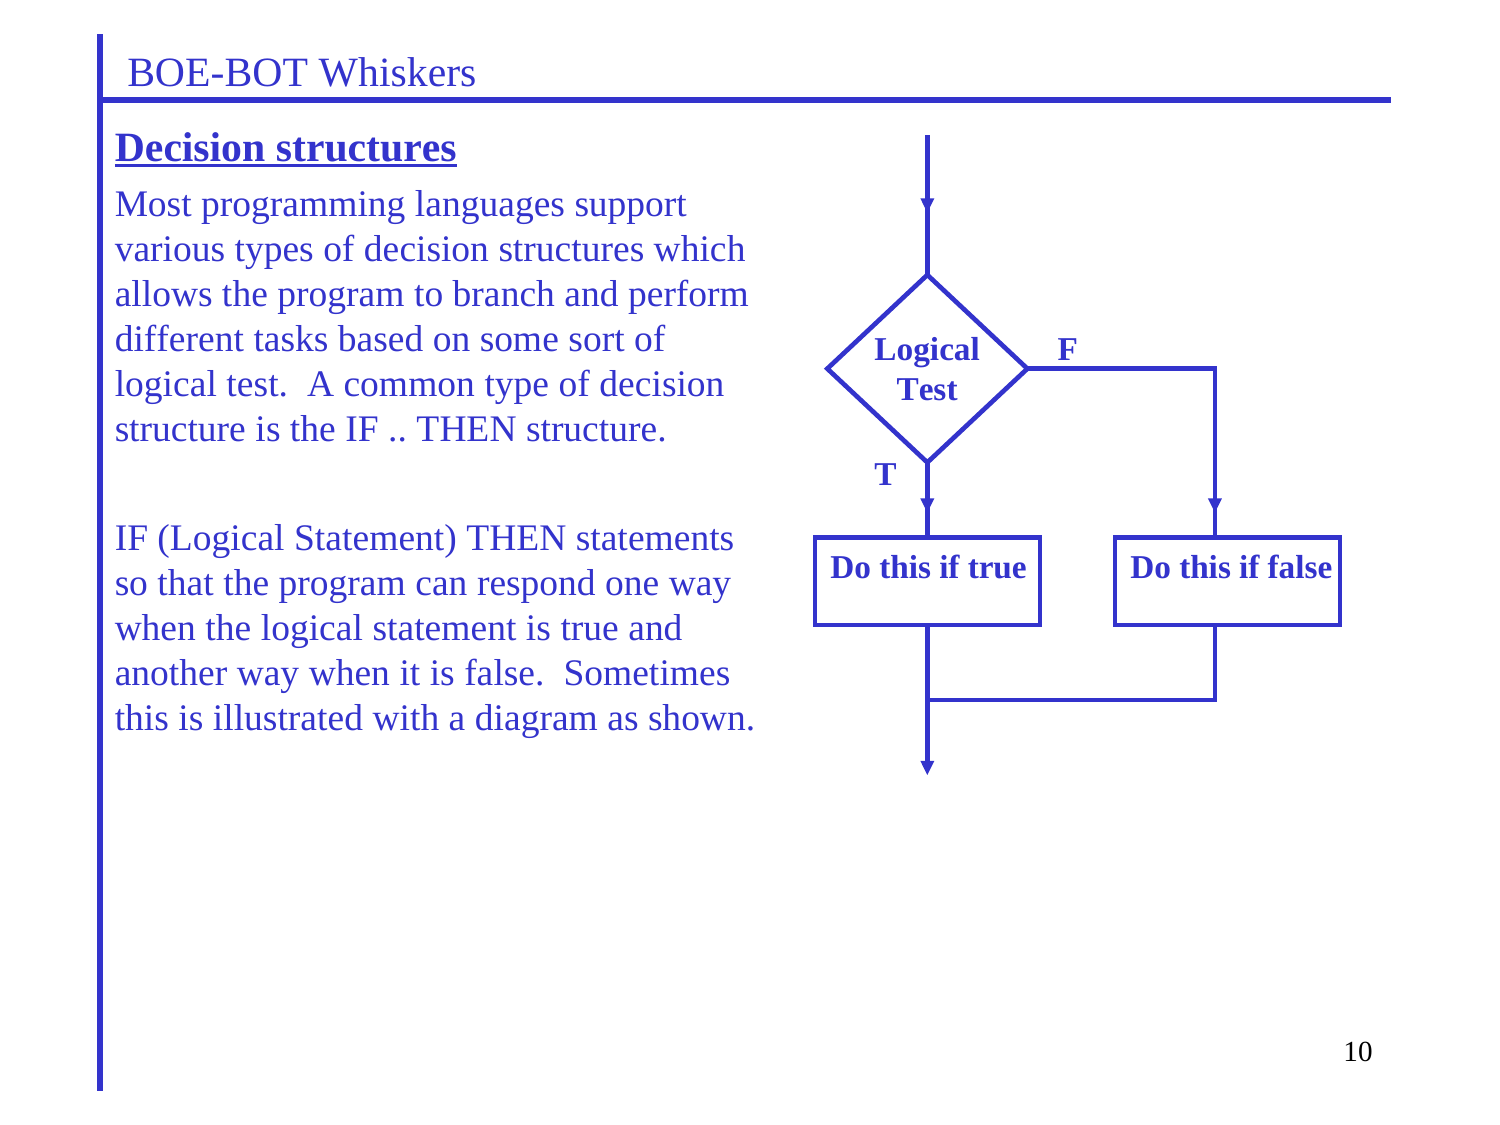

BOE-BOT Whiskers
Decision structures
Most programming languages support various types of decision structures which allows the program to branch and perform different tasks based on some sort of logical test. A common type of decision structure is the IF .. THEN structure.
IF (Logical Statement) THEN statements so that the program can respond one way when the logical statement is true and another way when it is false. Sometimes this is illustrated with a diagram as shown.
Logical
Test
F
T
Do this if true
Do this if false